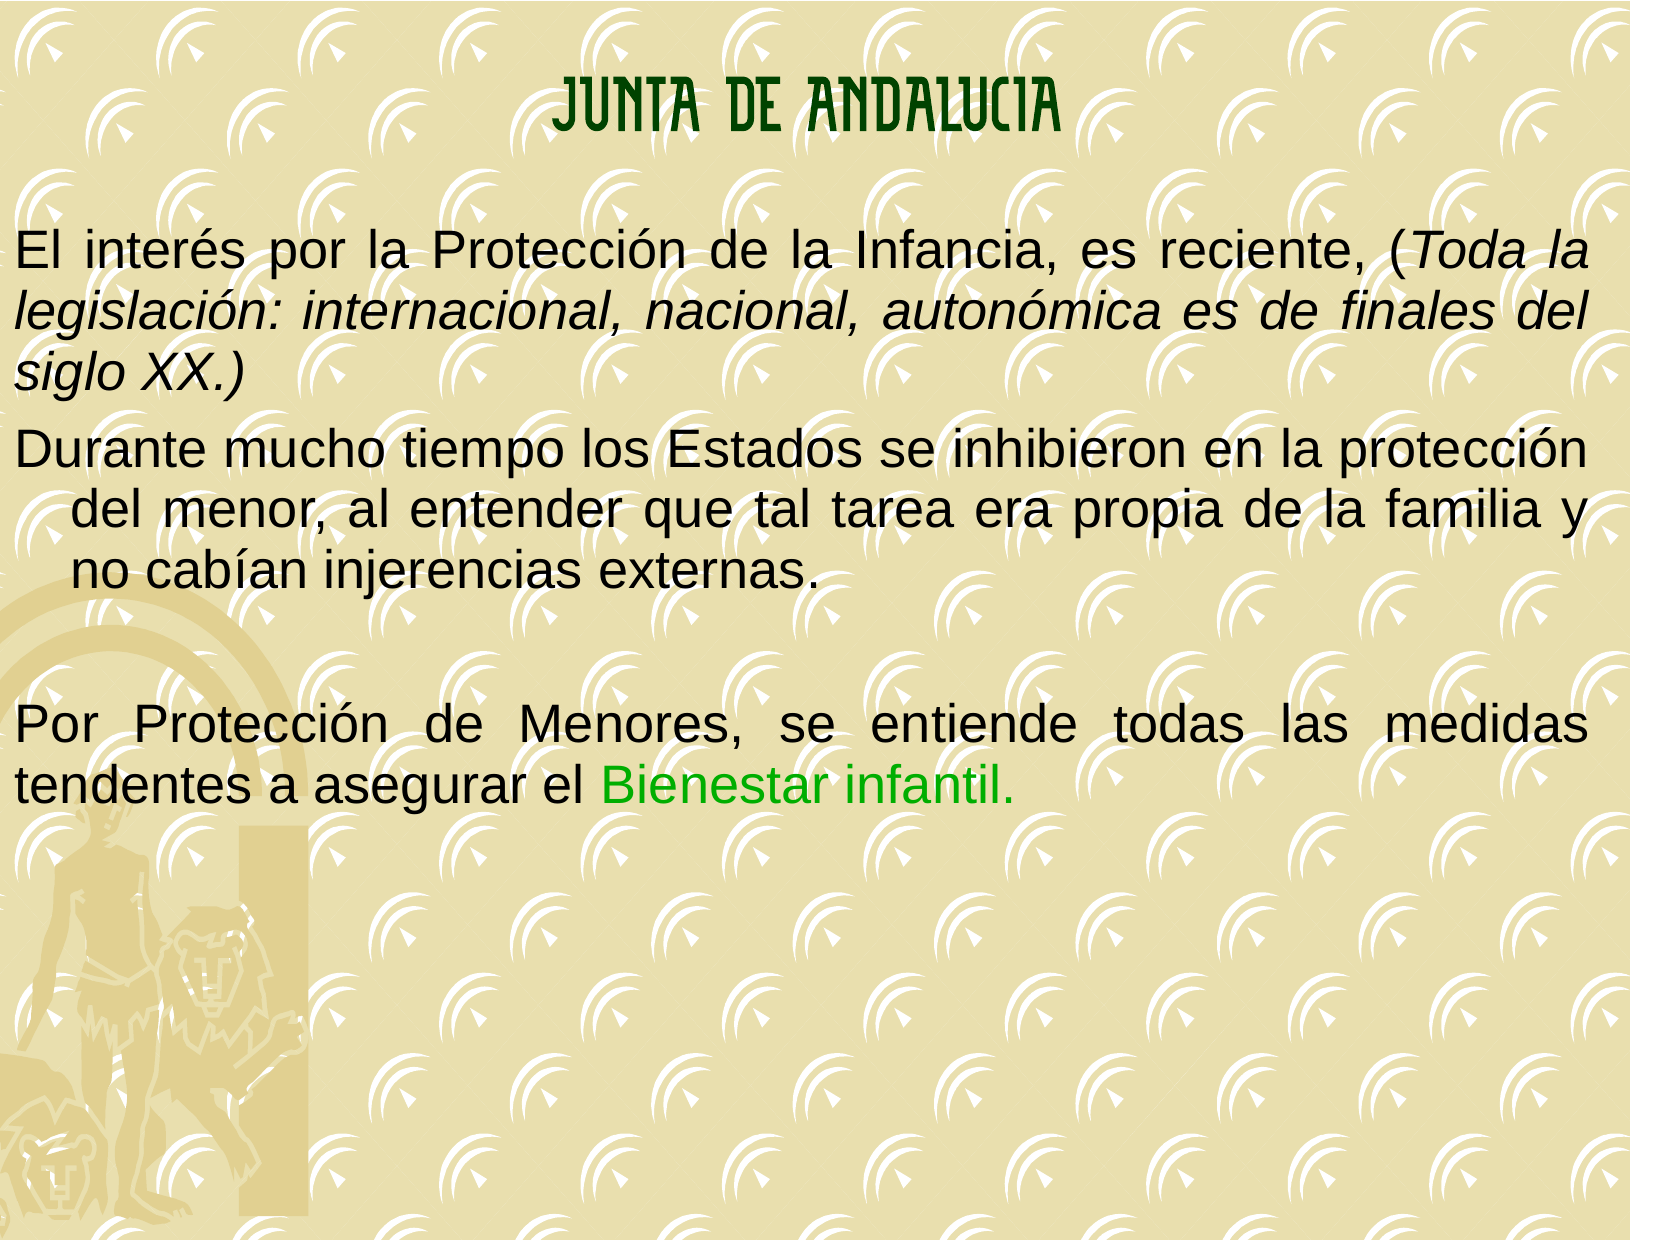

# L
El interés por la Protección de la Infancia, es reciente, (Toda la legislación: internacional, nacional, autonómica es de finales del siglo XX.)
Durante mucho tiempo los Estados se inhibieron en la protección del menor, al entender que tal tarea era propia de la familia y no cabían injerencias externas.
Por Protección de Menores, se entiende todas las medidas tendentes a asegurar el Bienestar infantil.